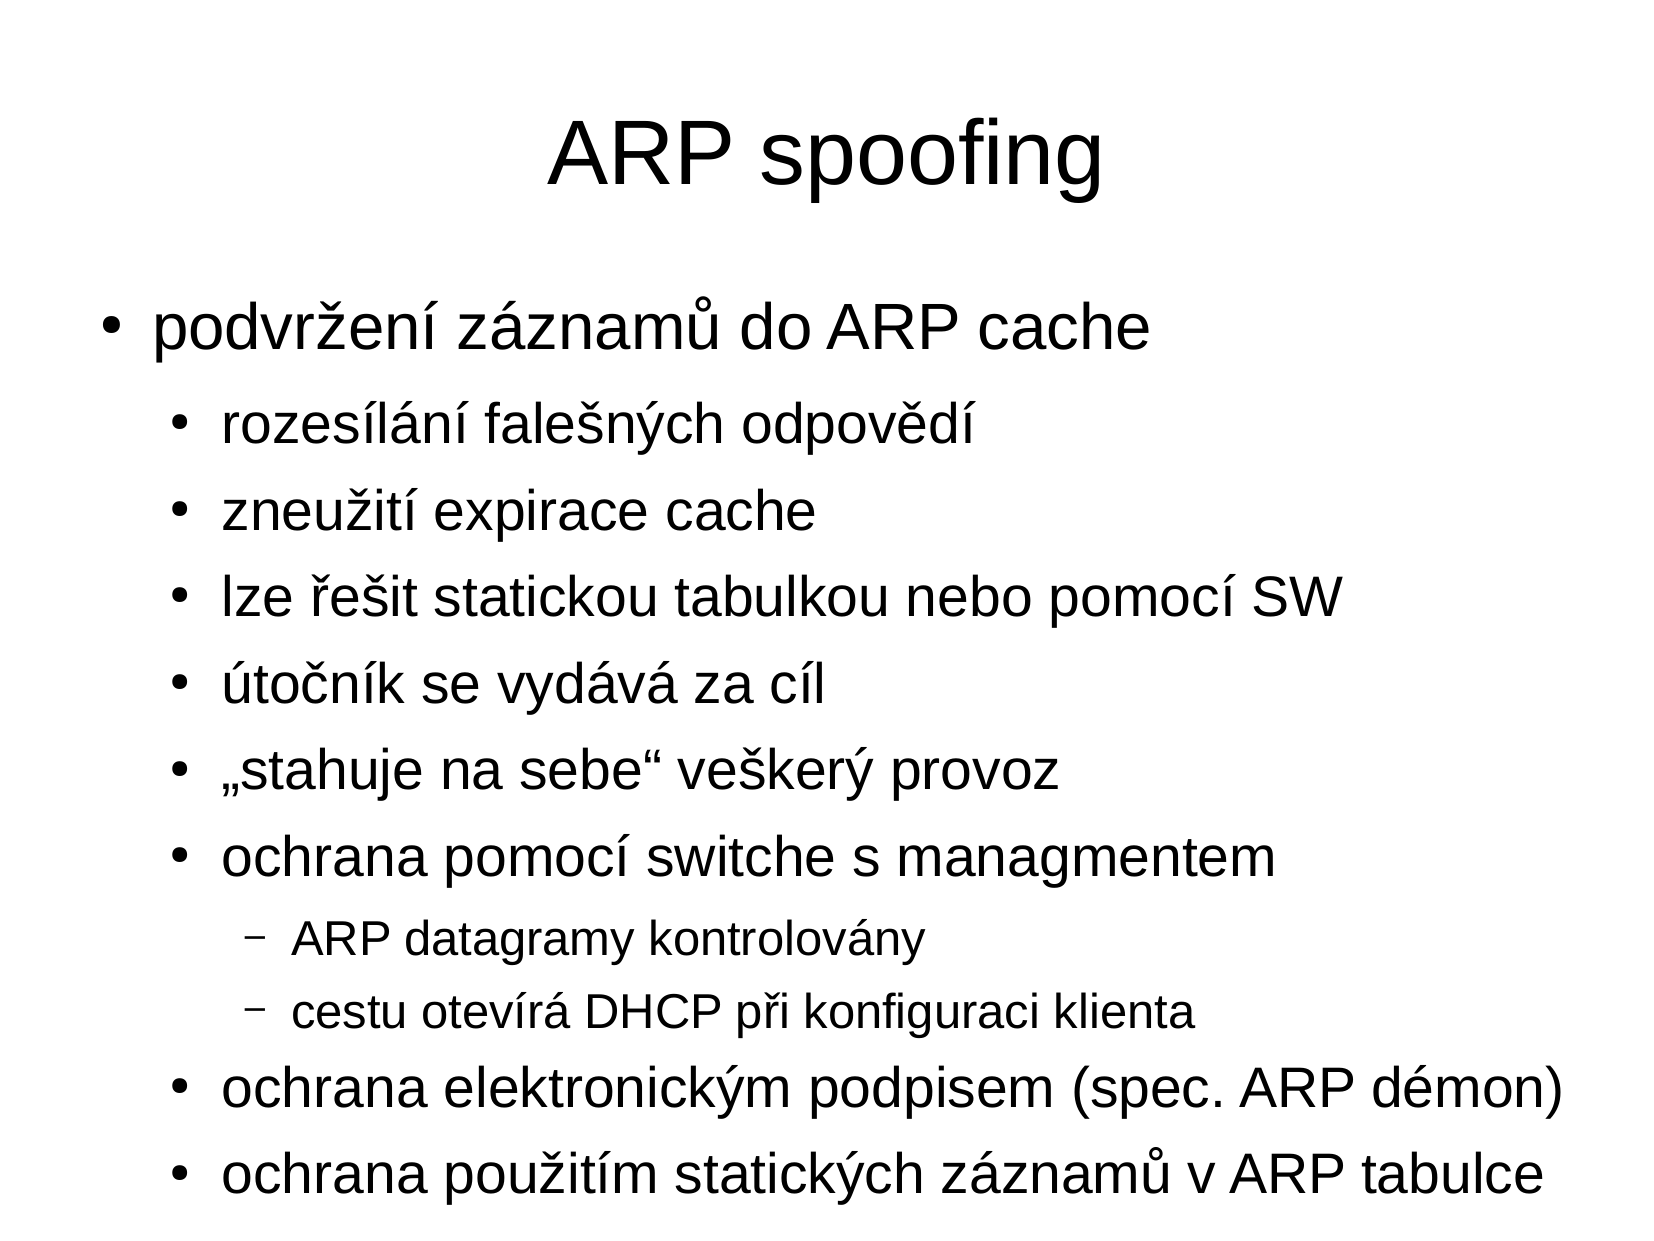

# ARP spoofing
podvržení záznamů do ARP cache
rozesílání falešných odpovědí
zneužití expirace cache
lze řešit statickou tabulkou nebo pomocí SW
útočník se vydává za cíl
„stahuje na sebe“ veškerý provoz
ochrana pomocí switche s managmentem
ARP datagramy kontrolovány
cestu otevírá DHCP při konfiguraci klienta
ochrana elektronickým podpisem (spec. ARP démon)
ochrana použitím statických záznamů v ARP tabulce